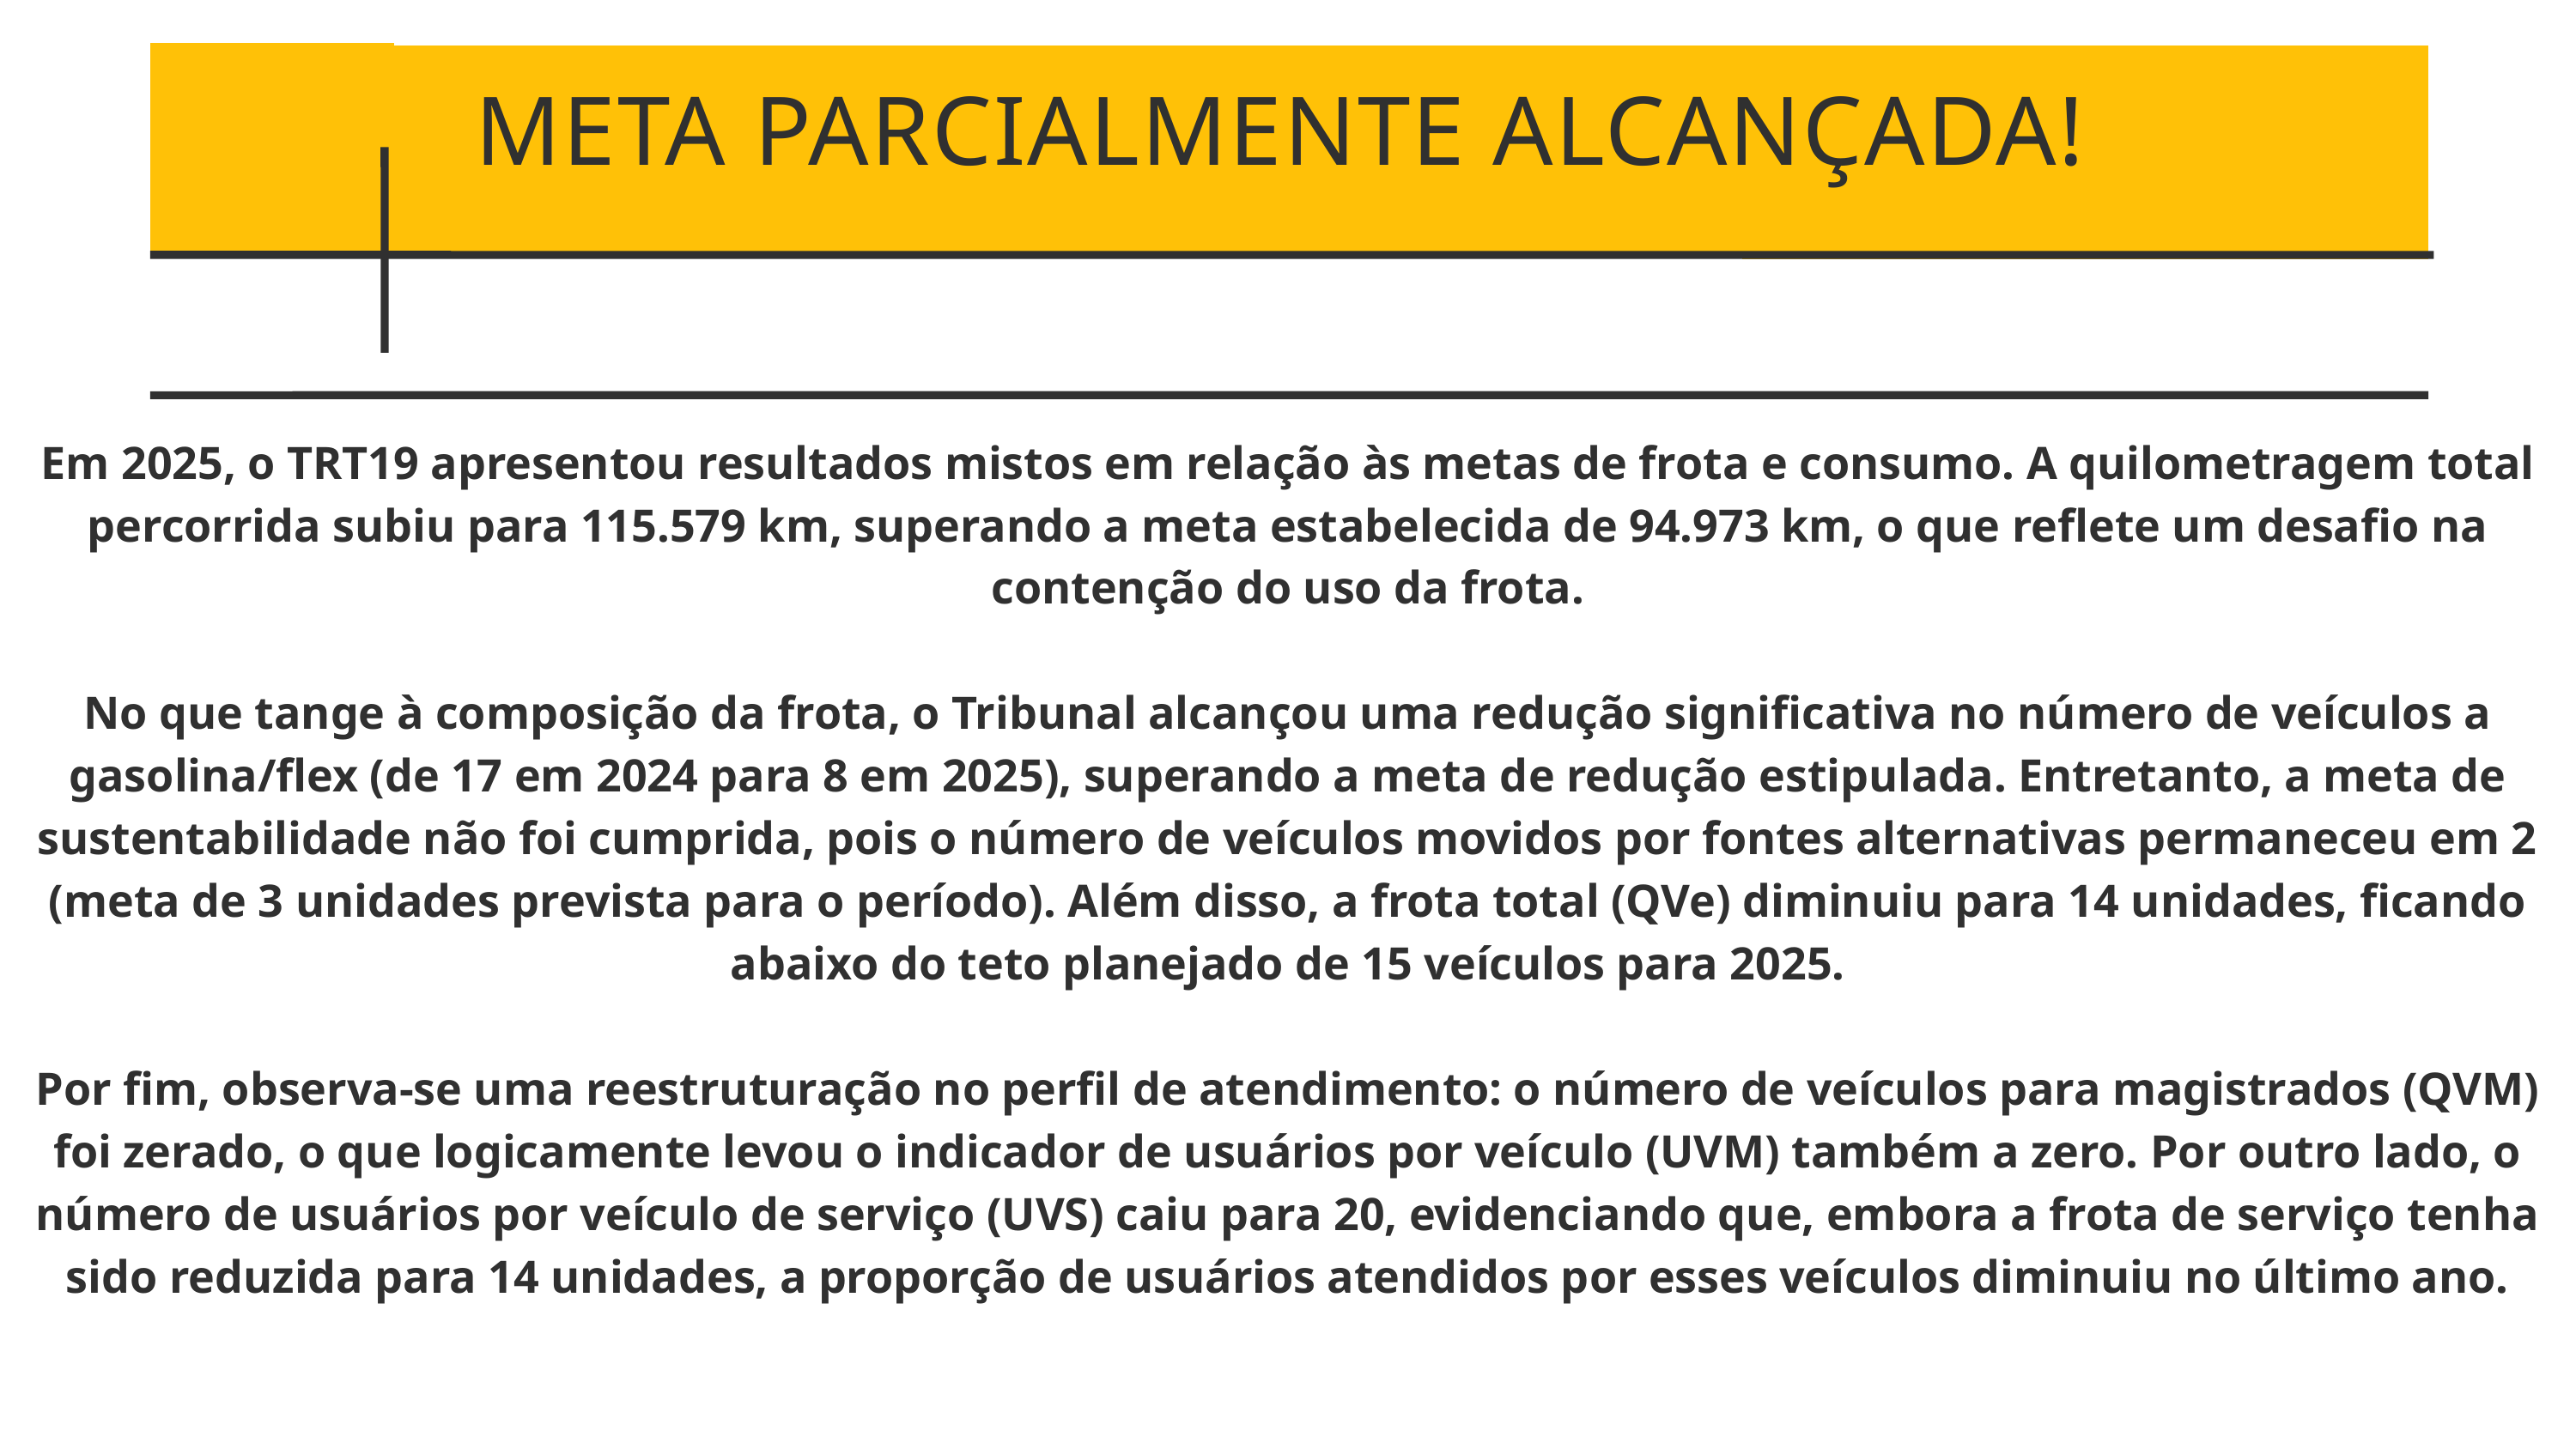

META PARCIALMENTE ALCANÇADA!
Em 2025, o TRT19 apresentou resultados mistos em relação às metas de frota e consumo. A quilometragem total percorrida subiu para 115.579 km, superando a meta estabelecida de 94.973 km, o que reflete um desafio na contenção do uso da frota.
No que tange à composição da frota, o Tribunal alcançou uma redução significativa no número de veículos a gasolina/flex (de 17 em 2024 para 8 em 2025), superando a meta de redução estipulada. Entretanto, a meta de sustentabilidade não foi cumprida, pois o número de veículos movidos por fontes alternativas permaneceu em 2 (meta de 3 unidades prevista para o período). Além disso, a frota total (QVe) diminuiu para 14 unidades, ficando abaixo do teto planejado de 15 veículos para 2025.
Por fim, observa-se uma reestruturação no perfil de atendimento: o número de veículos para magistrados (QVM) foi zerado, o que logicamente levou o indicador de usuários por veículo (UVM) também a zero. Por outro lado, o número de usuários por veículo de serviço (UVS) caiu para 20, evidenciando que, embora a frota de serviço tenha sido reduzida para 14 unidades, a proporção de usuários atendidos por esses veículos diminuiu no último ano.